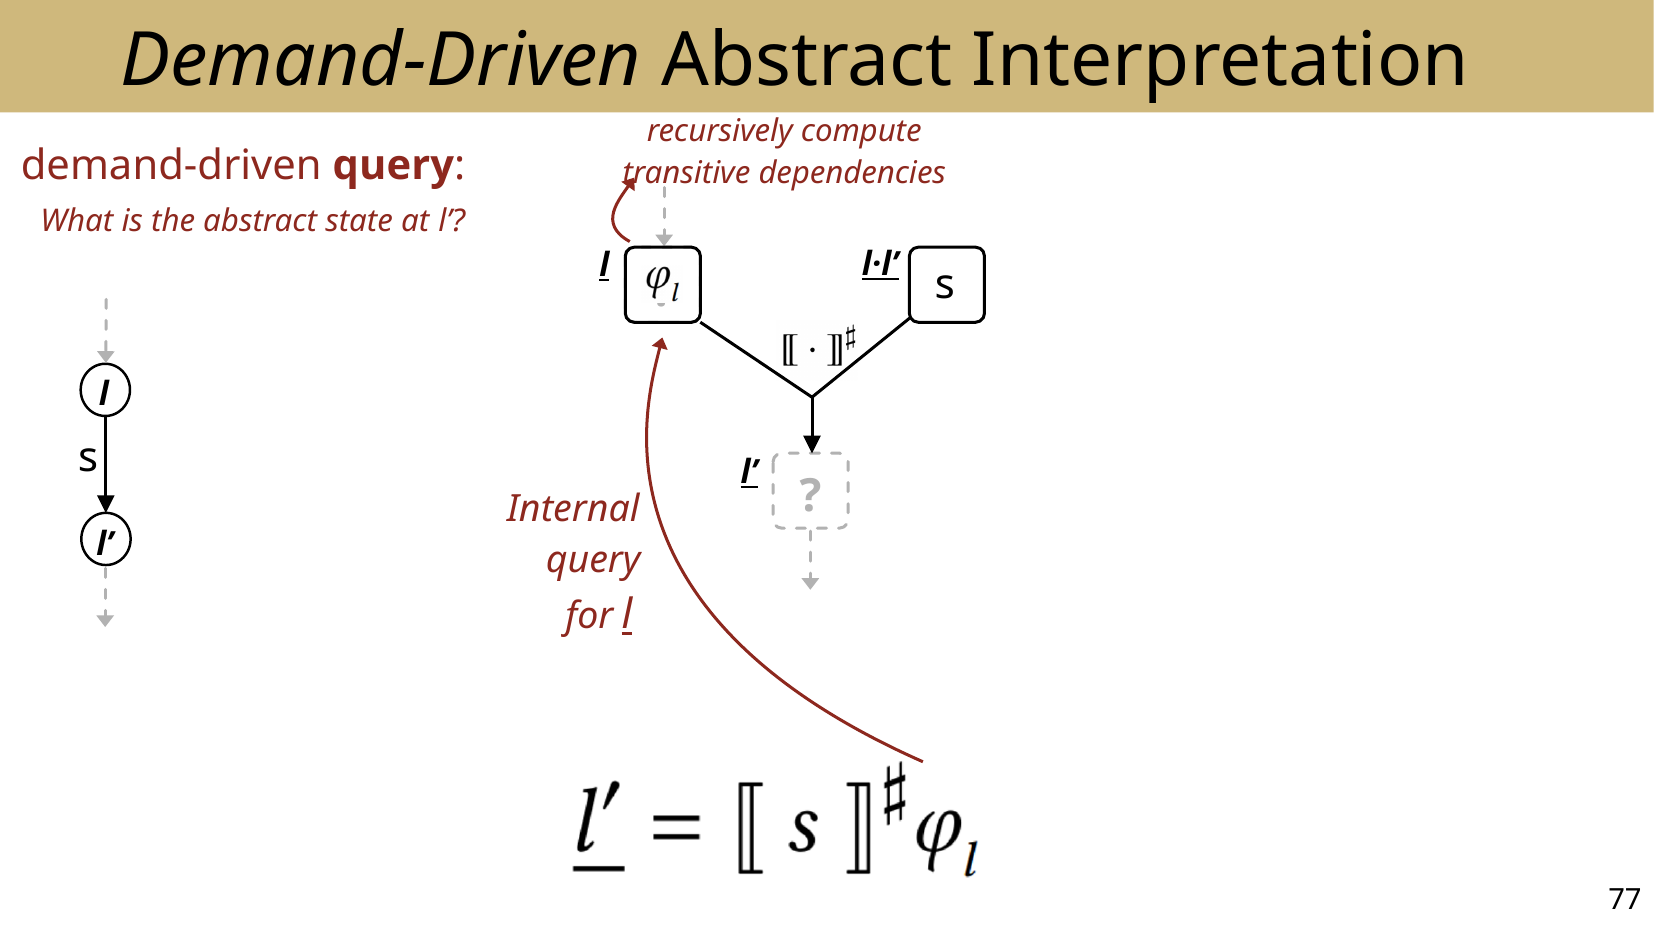

# Demand-Driven Abstract Interpretation
recursively compute transitive dependencies
demand-driven query:
 What is the abstract state at l’?
l·l’
l
?
s
 Internal
 query
 for l
l
s
l’
?
l’